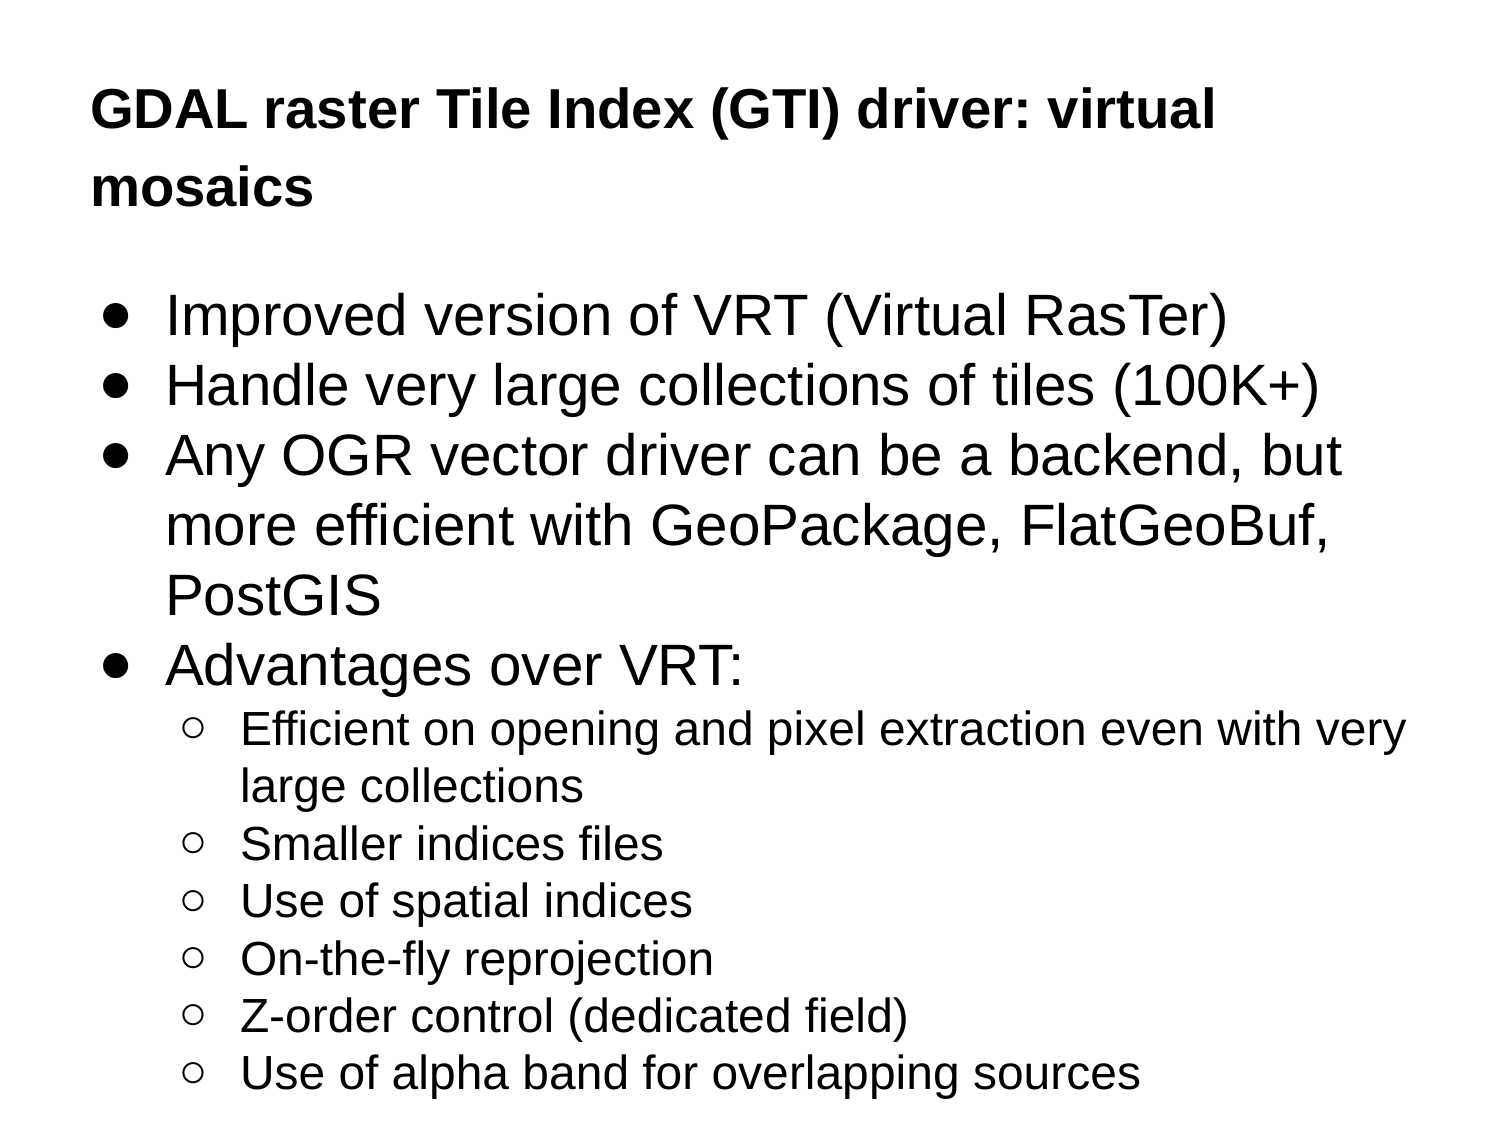

# GDAL raster Tile Index (GTI) driver: virtual mosaics
Improved version of VRT (Virtual RasTer)
Handle very large collections of tiles (100K+)
Any OGR vector driver can be a backend, but more efficient with GeoPackage, FlatGeoBuf, PostGIS
Advantages over VRT:
Efficient on opening and pixel extraction even with very large collections
Smaller indices files
Use of spatial indices
On-the-fly reprojection
Z-order control (dedicated field)
Use of alpha band for overlapping sources